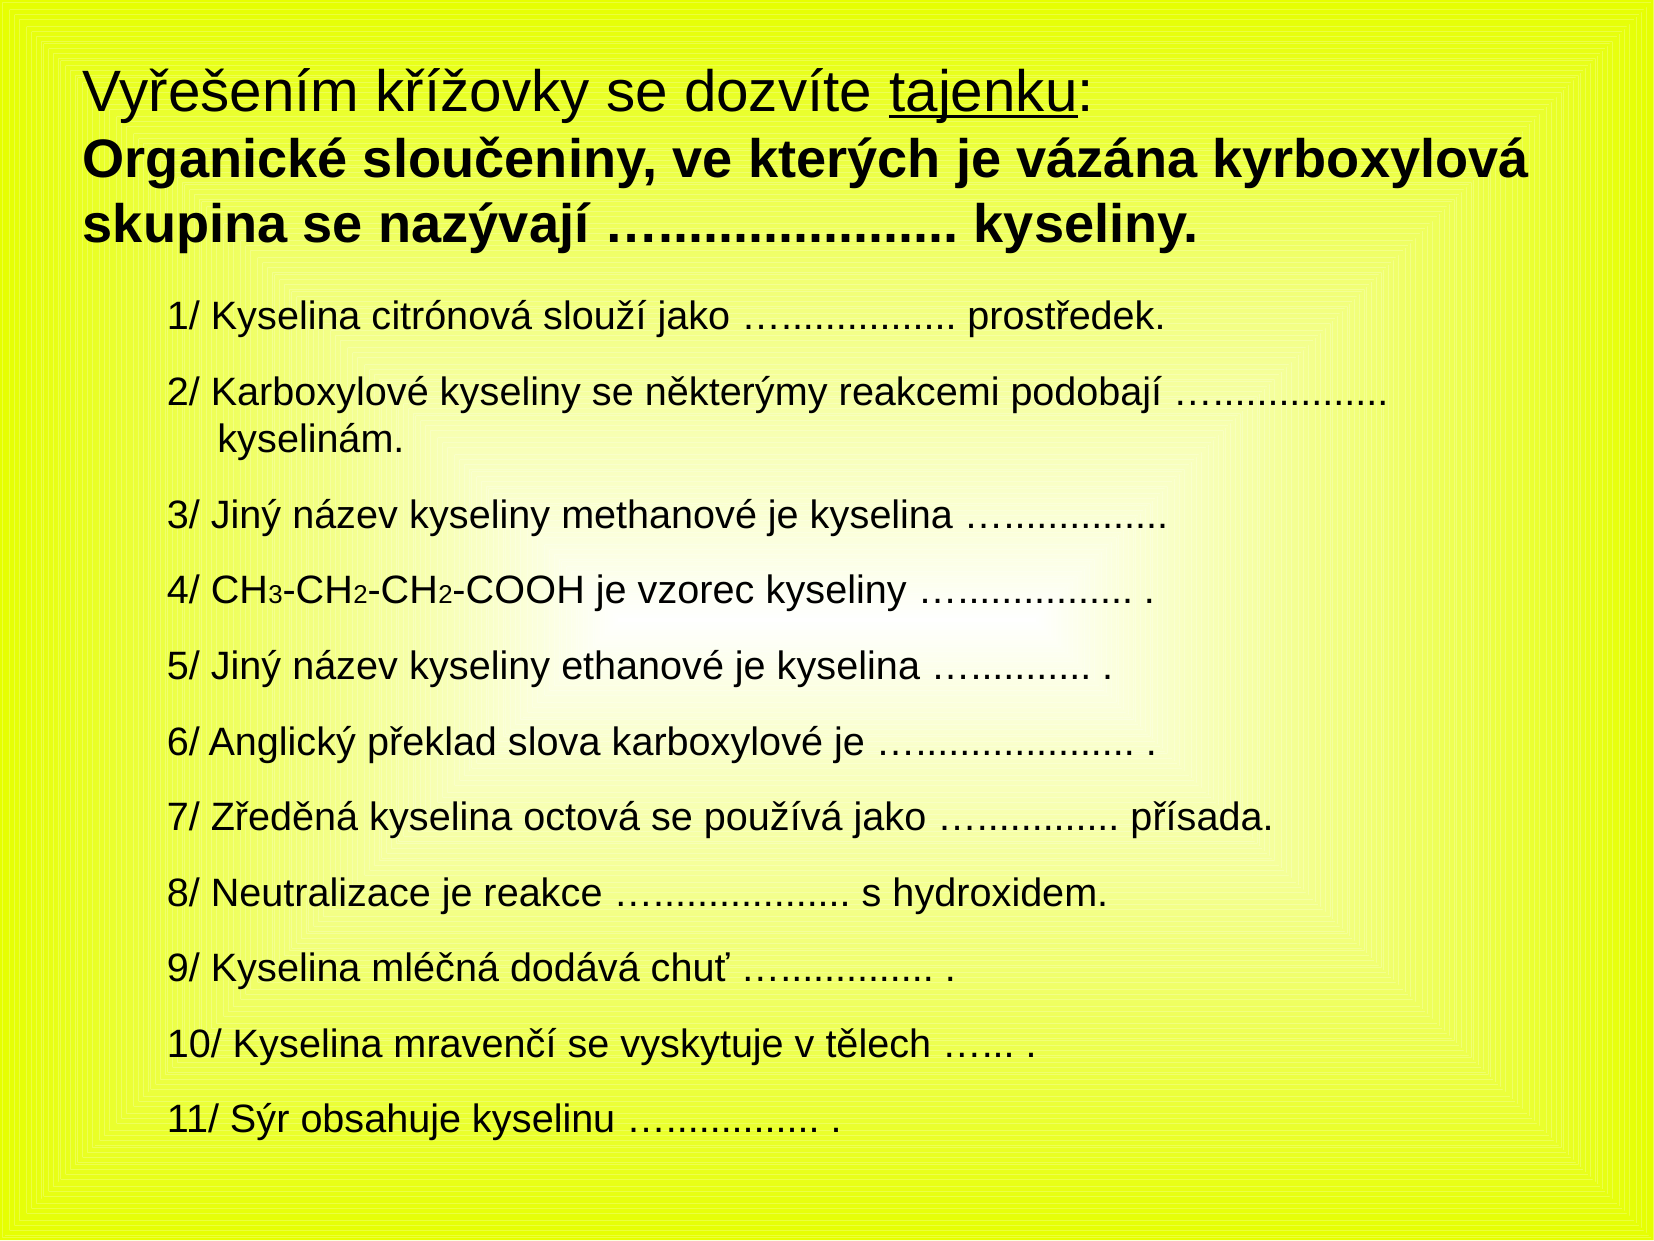

# Vyřešením křížovky se dozvíte tajenku: Organické sloučeniny, ve kterých je vázána kyrboxylová skupina se nazývají ….................... kyseliny.
1/ Kyselina citrónová slouží jako …................ prostředek.
2/ Karboxylové kyseliny se některýmy reakcemi podobají …................ kyselinám.
3/ Jiný název kyseliny methanové je kyselina …...............
4/ CH3-CH2-CH2-COOH je vzorec kyseliny …................ .
5/ Jiný název kyseliny ethanové je kyselina …........... .
6/ Anglický překlad slova karboxylové je ….................... .
7/ Zředěná kyselina octová se používá jako …............. přísada.
8/ Neutralizace je reakce ….................. s hydroxidem.
9/ Kyselina mléčná dodává chuť ….............. .
10/ Kyselina mravenčí se vyskytuje v tělech …... .
11/ Sýr obsahuje kyselinu ….............. .